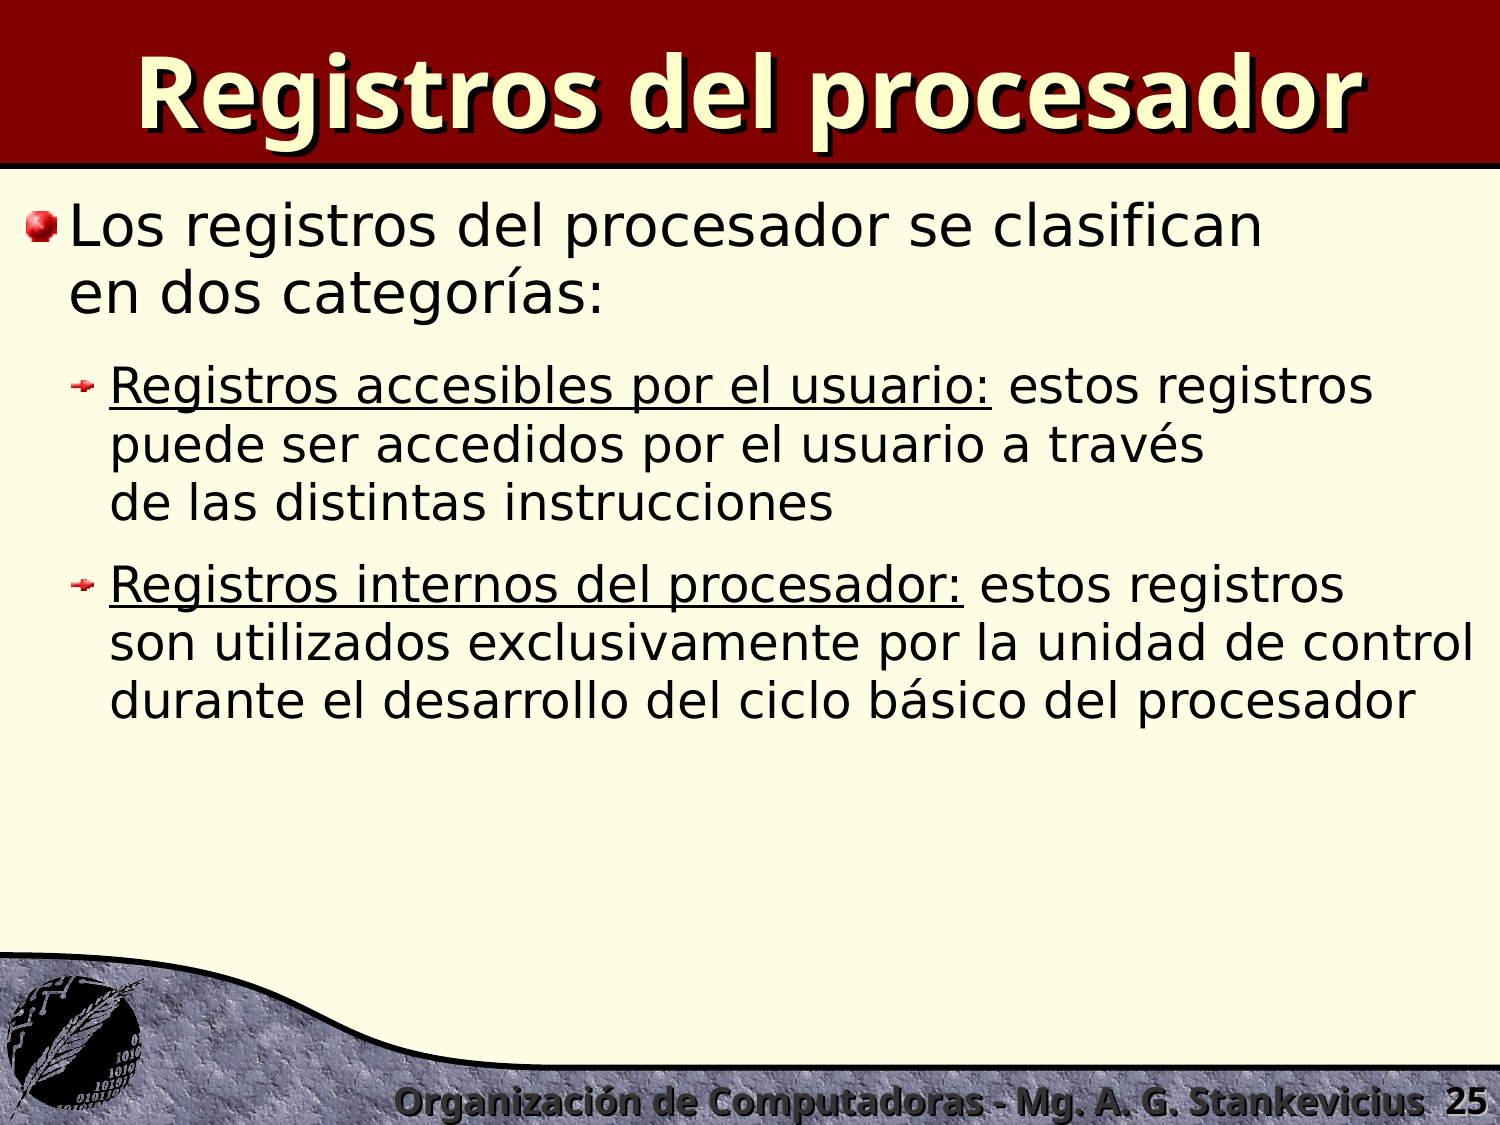

# Registros del procesador
Los registros del procesador se clasifican
en dos categorías:
Registros accesibles por el usuario: estos registros puede ser accedidos por el usuario a través
de las distintas instrucciones
Registros internos del procesador: estos registros
son utilizados exclusivamente por la unidad de control durante el desarrollo del ciclo básico del procesador
25